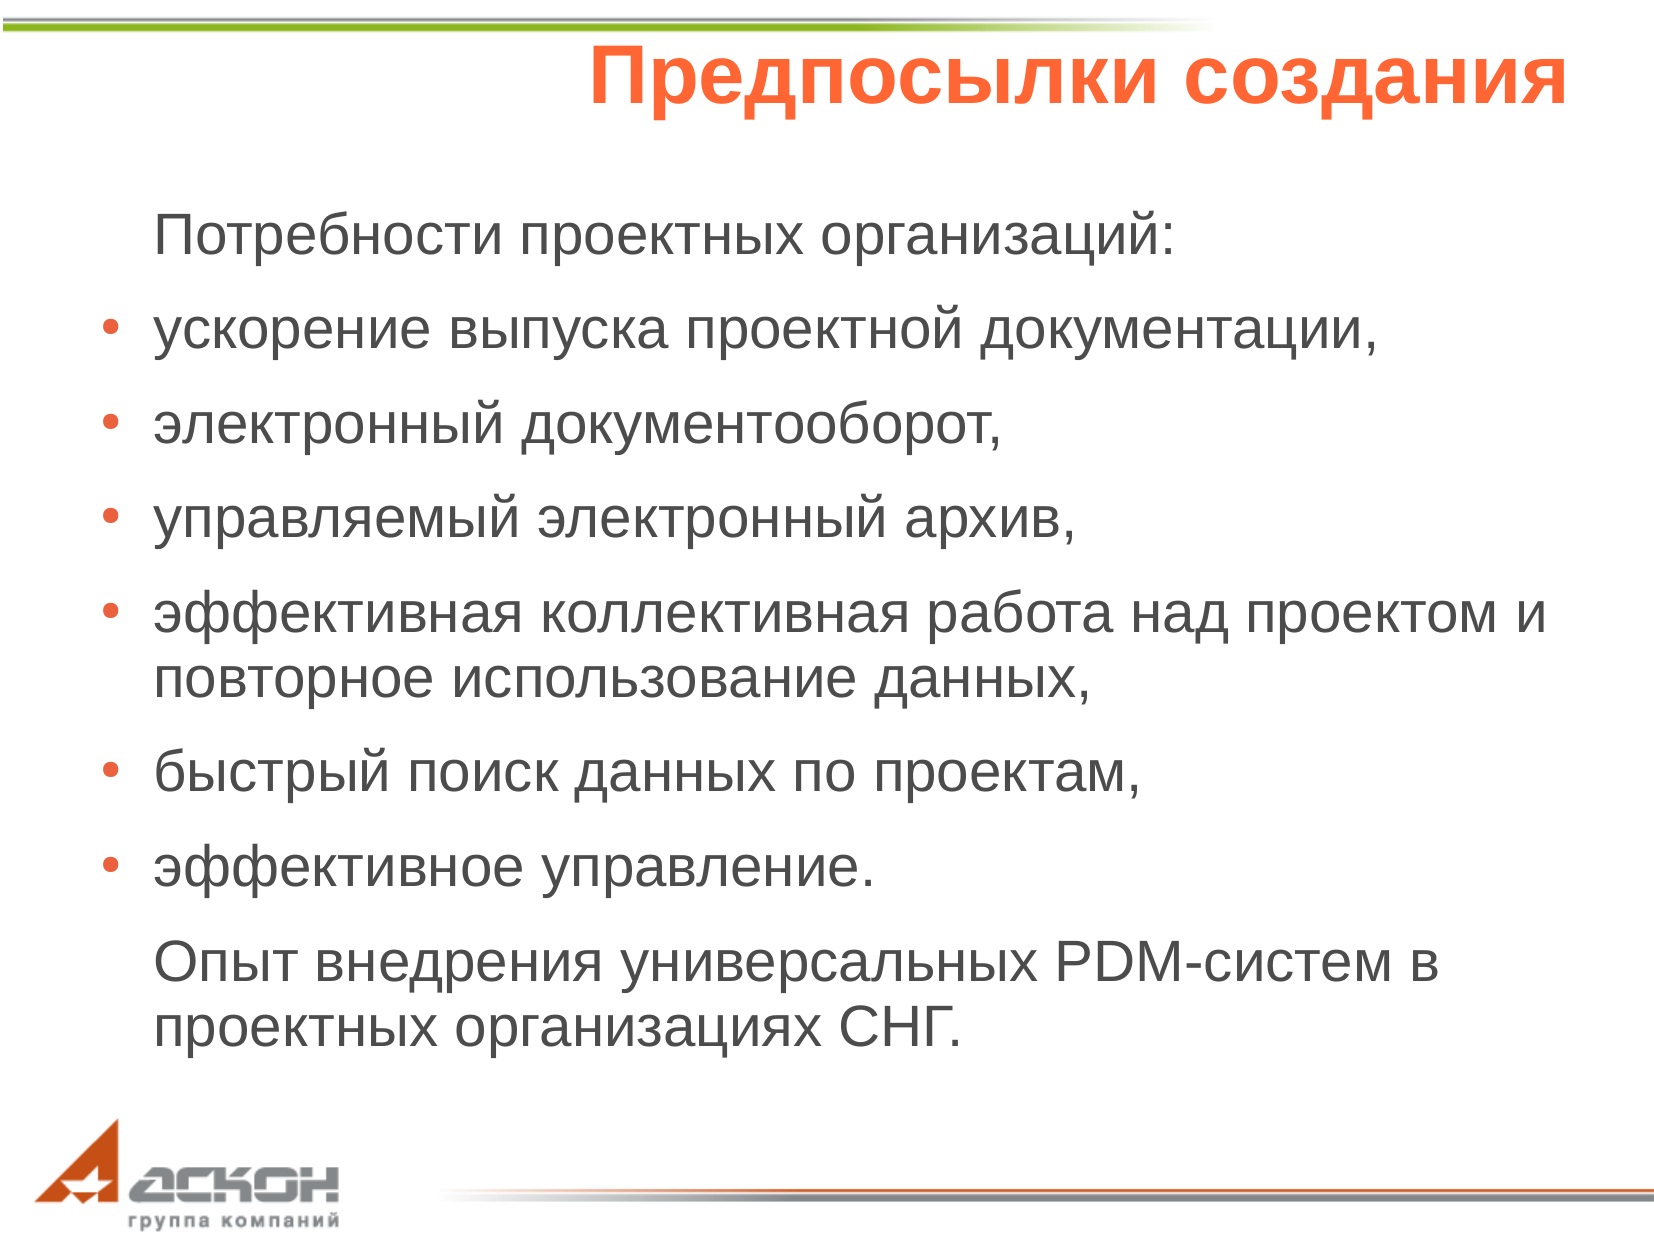

# Предпосылки создания
Потребности проектных организаций:
ускорение выпуска проектной документации,
электронный документооборот,
управляемый электронный архив,
эффективная коллективная работа над проектом и повторное использование данных,
быстрый поиск данных по проектам,
эффективное управление.
Опыт внедрения универсальных PDM-систем в проектных организациях СНГ.